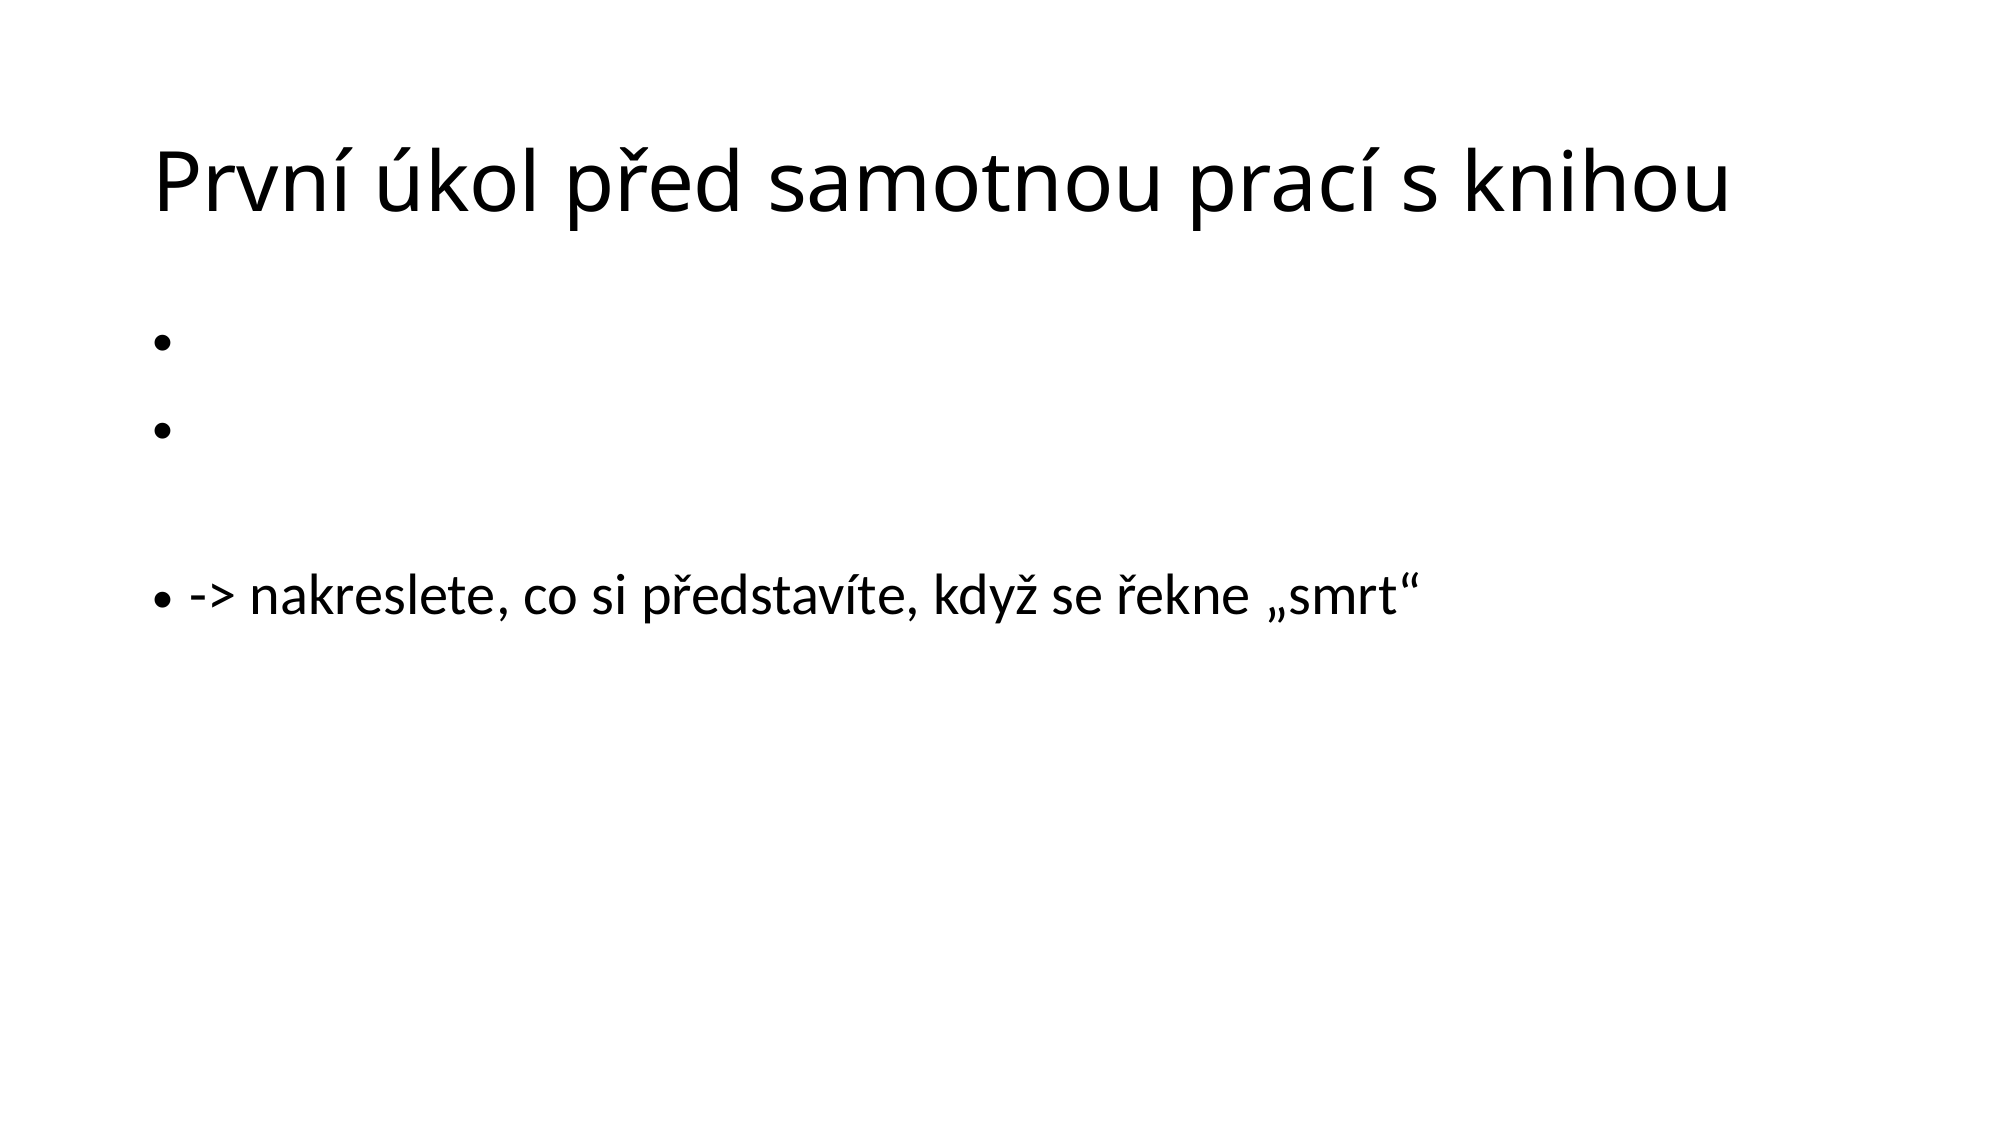

# První úkol před samotnou prací s knihou
-> nakreslete, co si představíte, když se řekne „smrt“